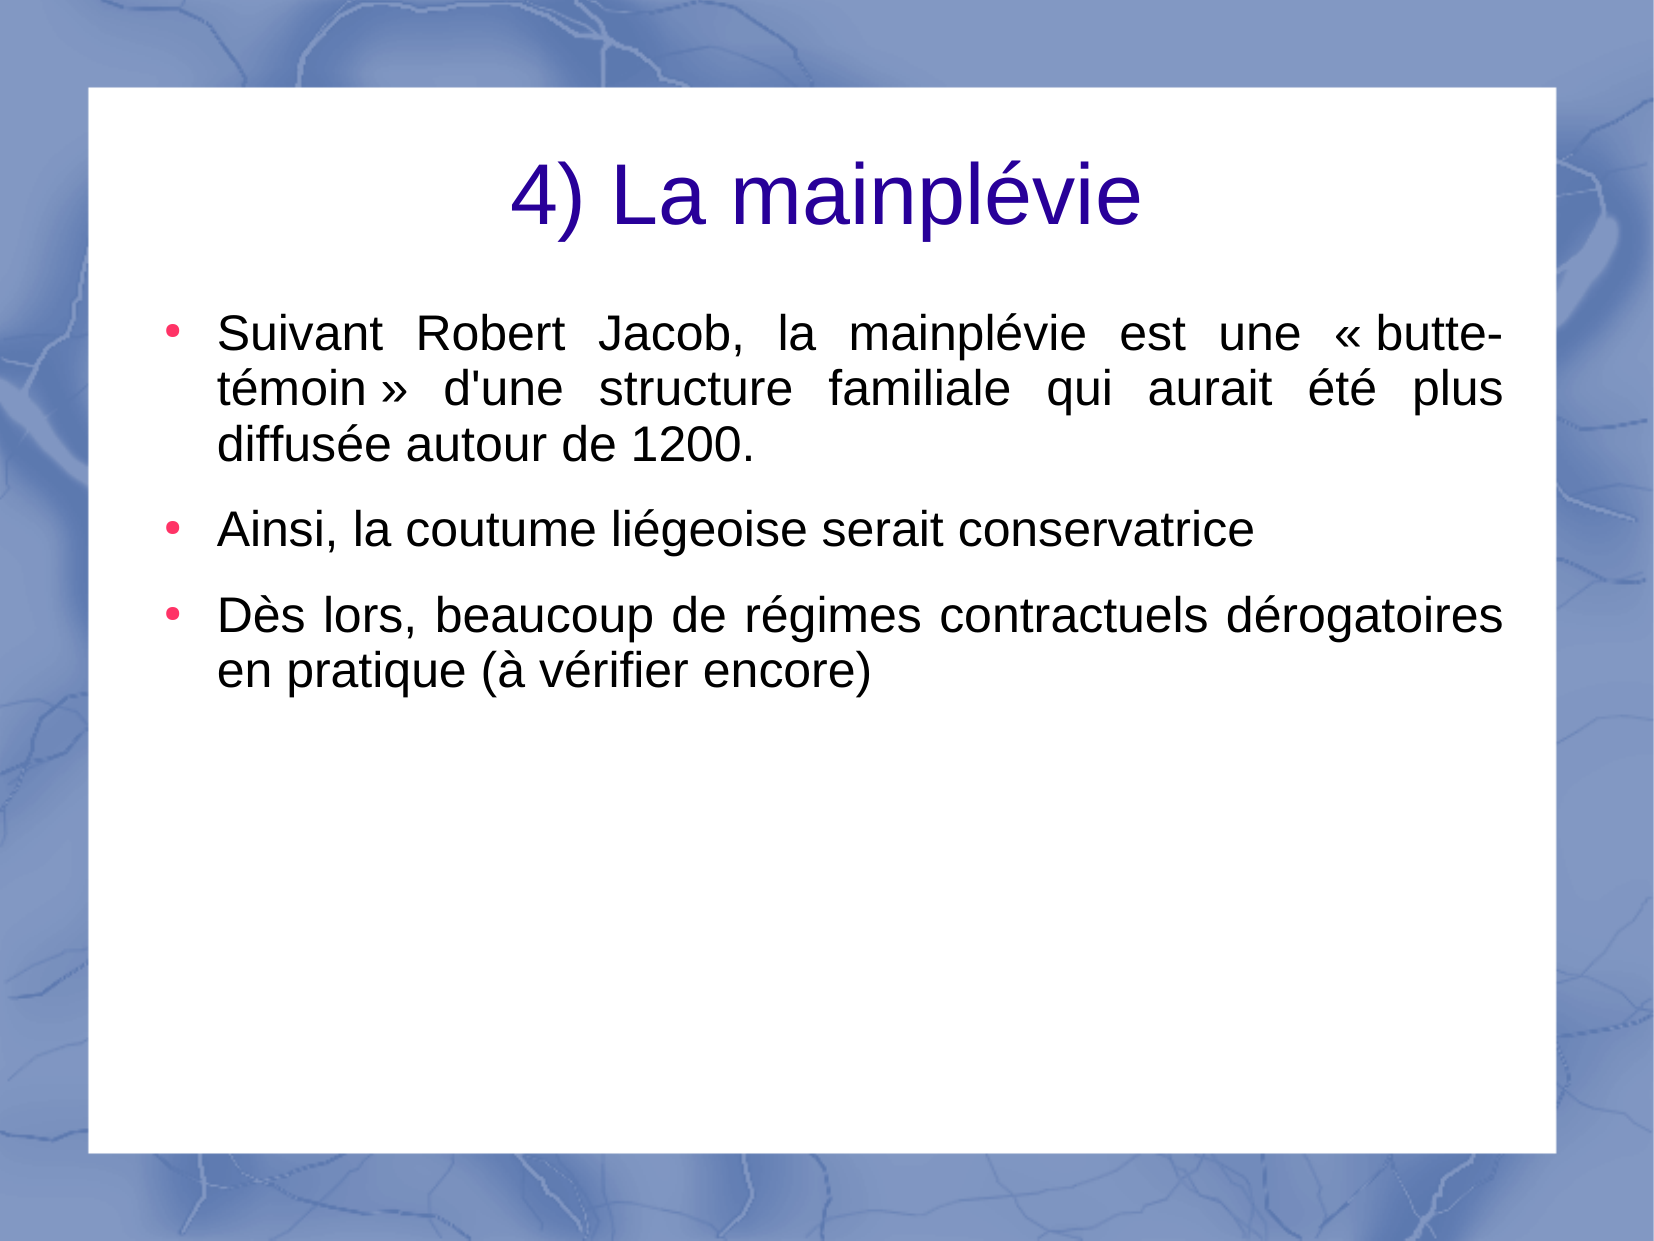

# 4) La mainplévie
Suivant Robert Jacob, la mainplévie est une « butte-témoin » d'une structure familiale qui aurait été plus diffusée autour de 1200.
Ainsi, la coutume liégeoise serait conservatrice
Dès lors, beaucoup de régimes contractuels dérogatoires en pratique (à vérifier encore)